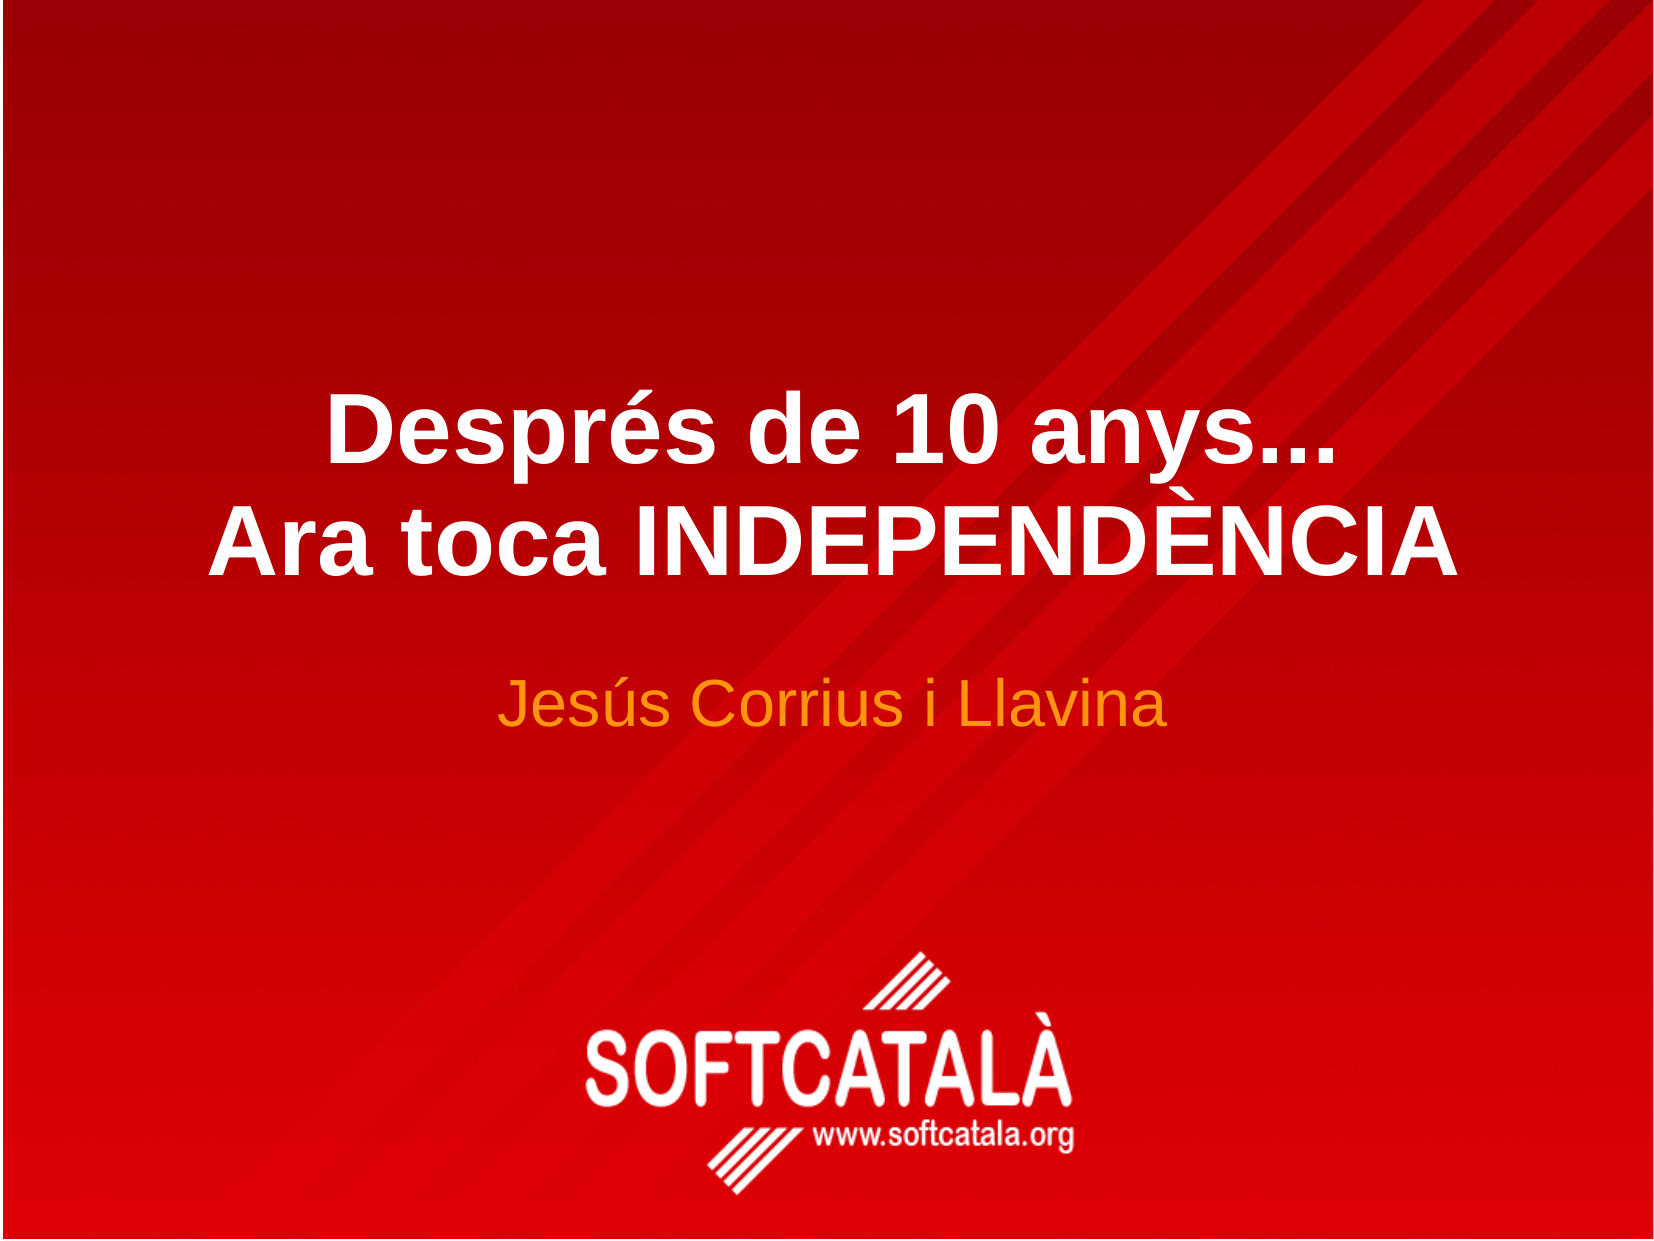

Després de 10 anys...
Ara toca INDEPENDÈNCIA
Jesús Corrius i Llavina